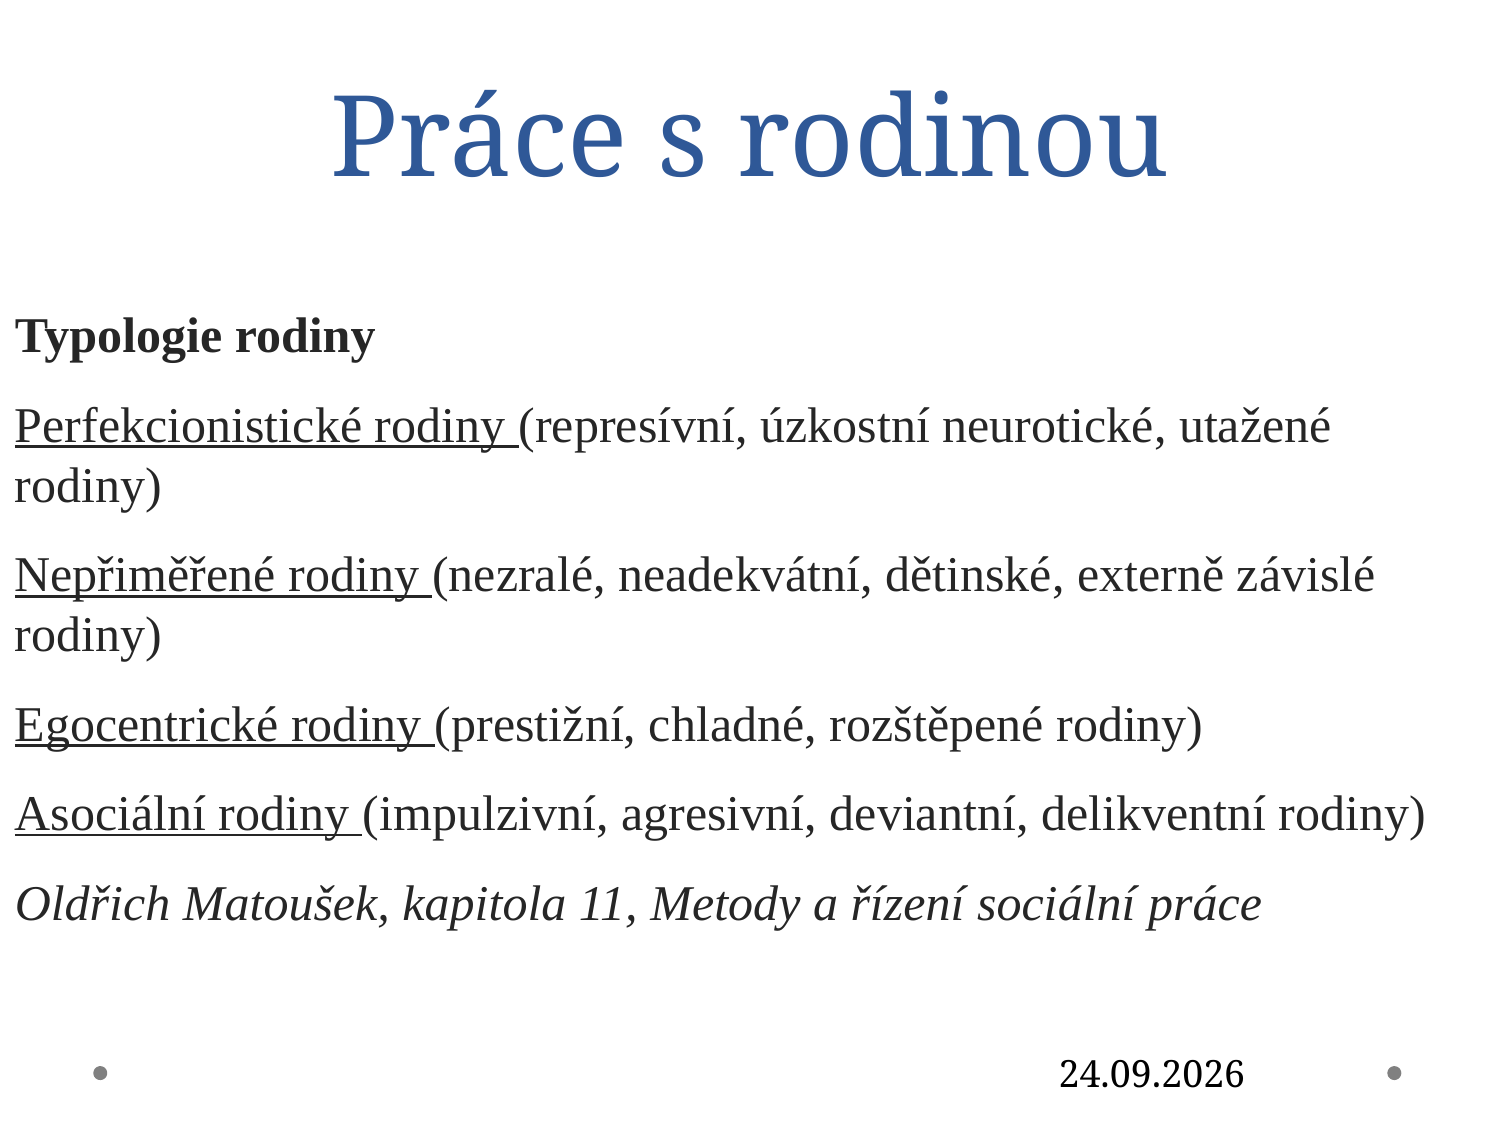

# Práce s rodinou
Typologie rodiny
Perfekcionistické rodiny (represívní, úzkostní neurotické, utažené rodiny)
Nepřiměřené rodiny (nezralé, neadekvátní, dětinské, externě závislé rodiny)
Egocentrické rodiny (prestižní, chladné, rozštěpené rodiny)
Asociální rodiny (impulzivní, agresivní, deviantní, delikventní rodiny)
Oldřich Matoušek, kapitola 11, Metody a řízení sociální práce